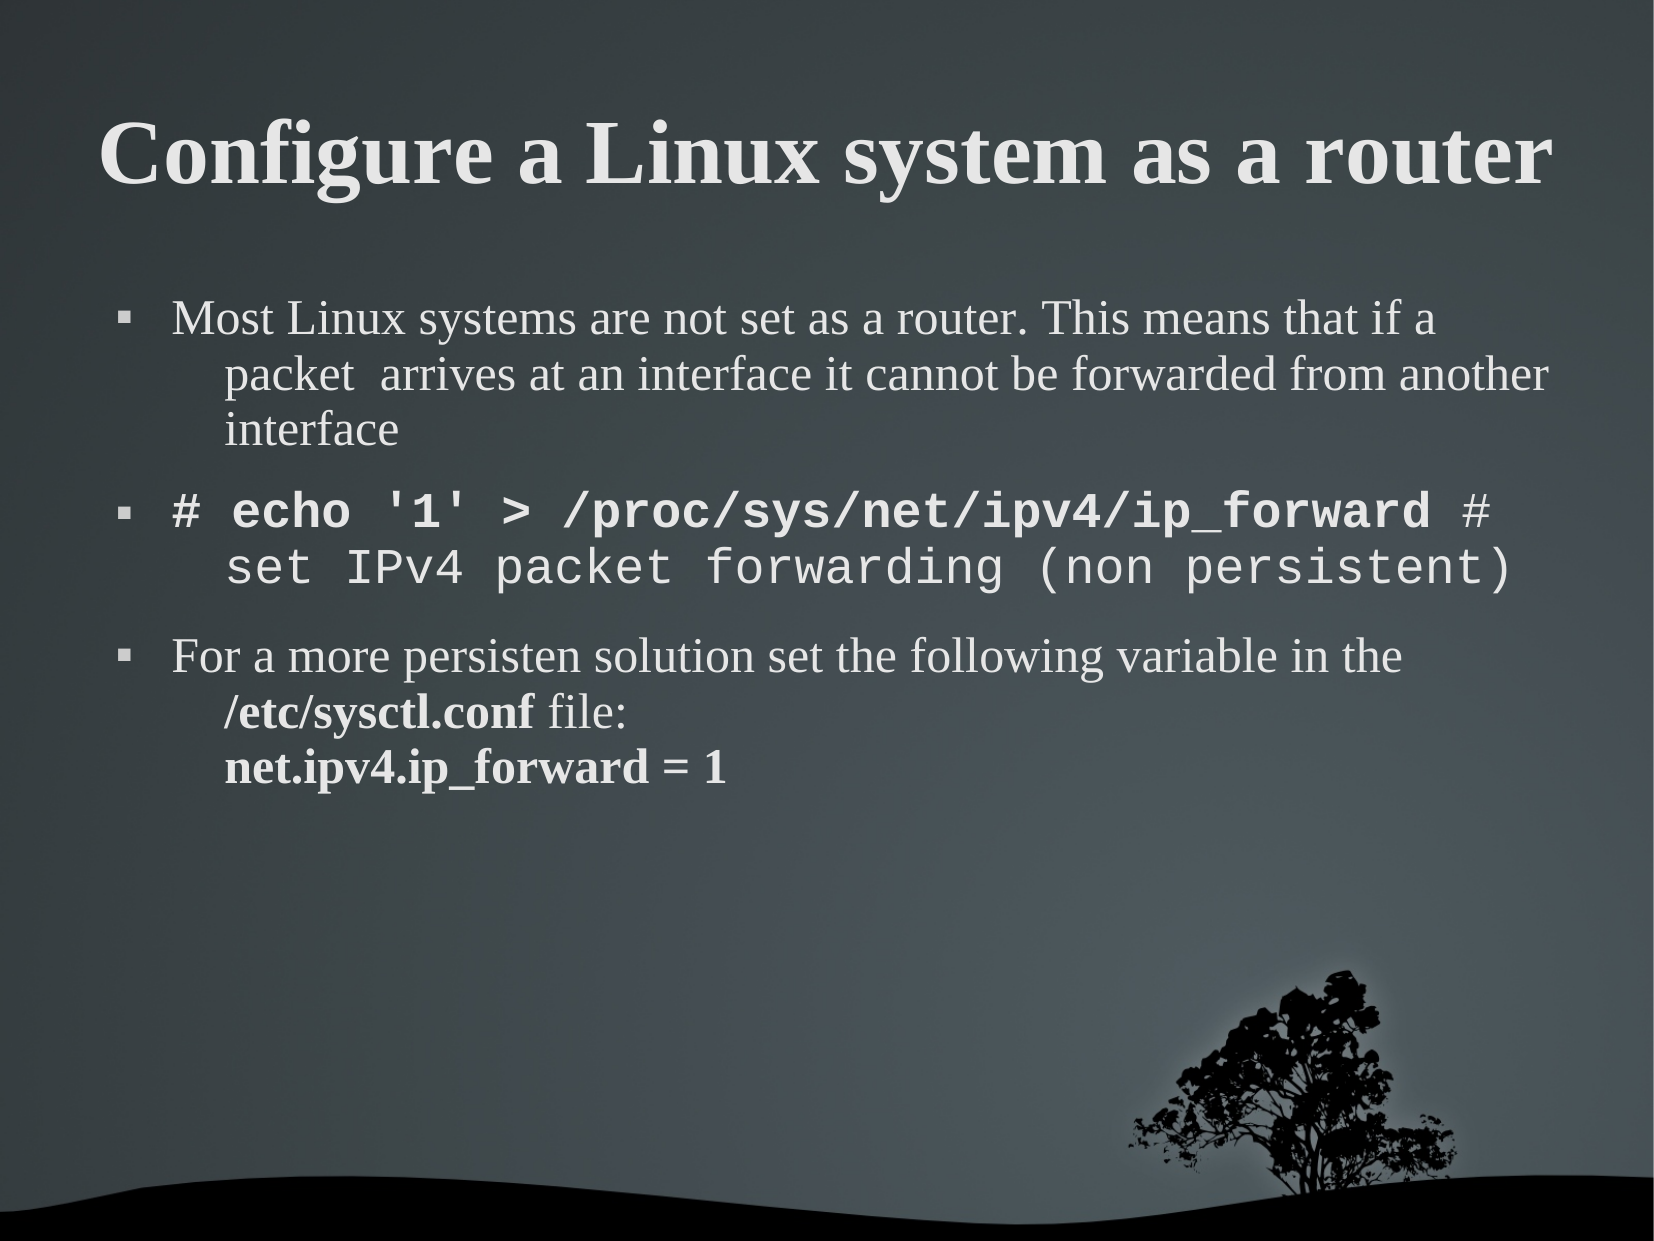

# Configure a Linux system as a router
Most Linux systems are not set as a router. This means that if a packet arrives at an interface it cannot be forwarded from another interface
# echo '1' > /proc/sys/net/ipv4/ip_forward # set IPv4 packet forwarding (non persistent)
For a more persisten solution set the following variable in the /etc/sysctl.conf file:
net.ipv4.ip_forward = 1